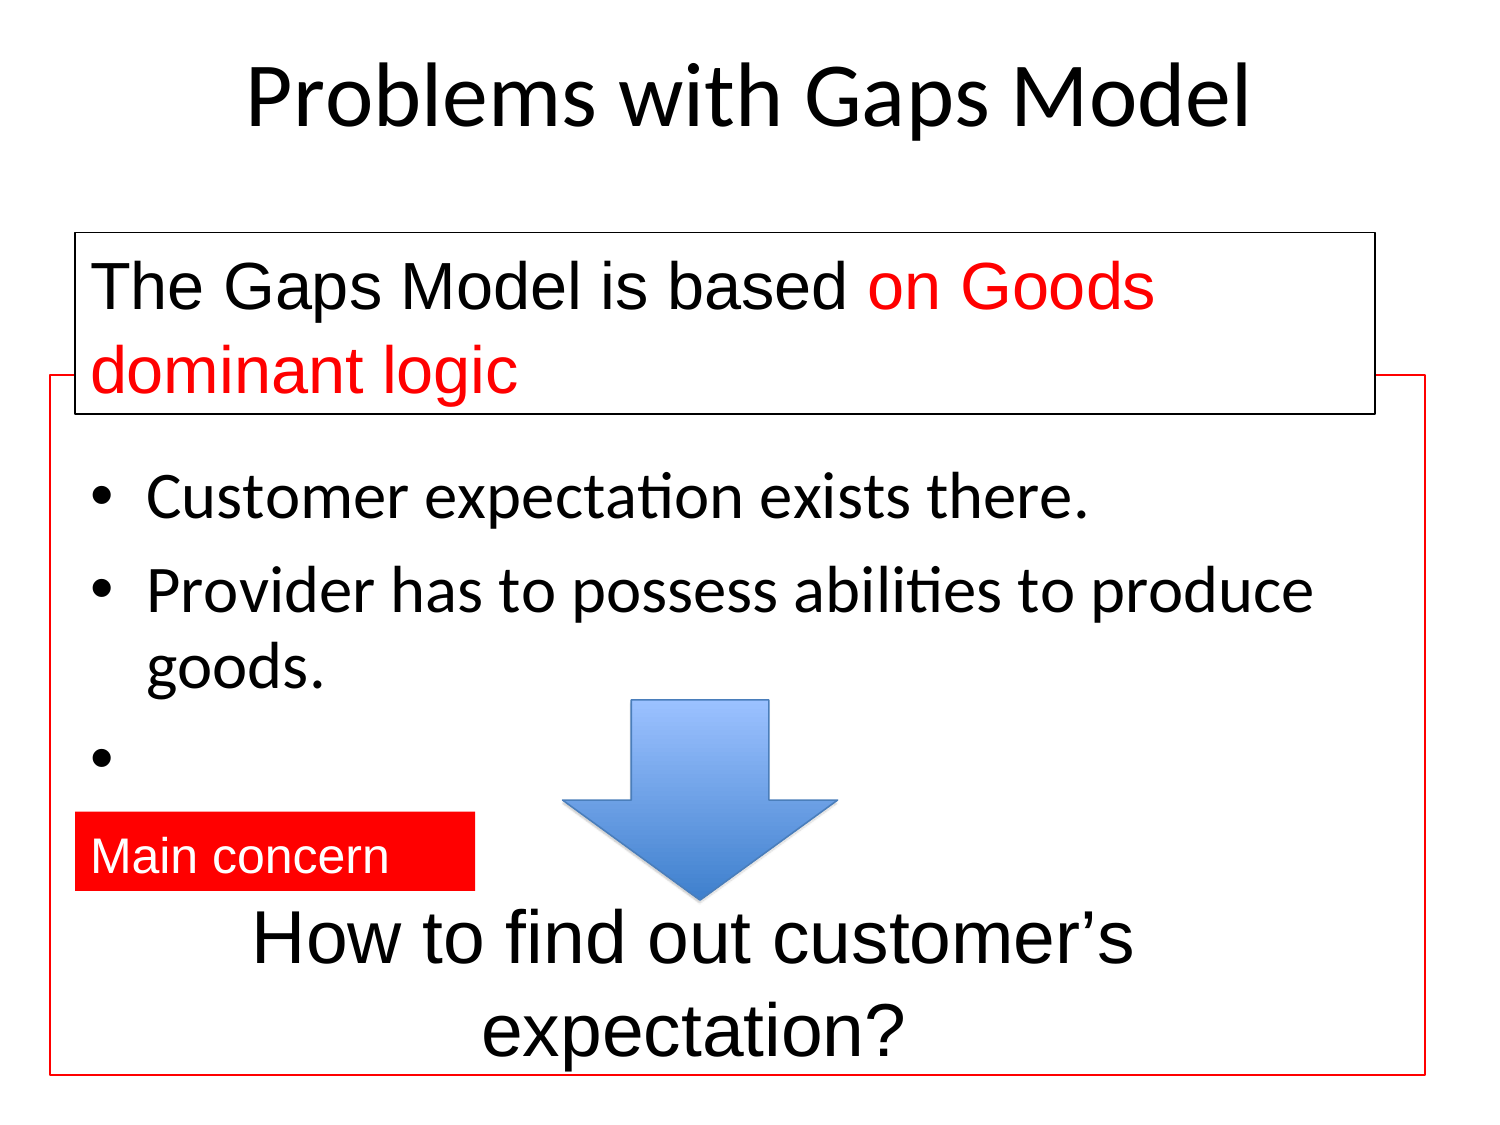

# Problems with Gaps Model
The Gaps Model is based on Goods dominant logic
Customer expectation exists there.
Provider has to possess abilities to produce goods.
Main concern
How to find out customer’s expectation?